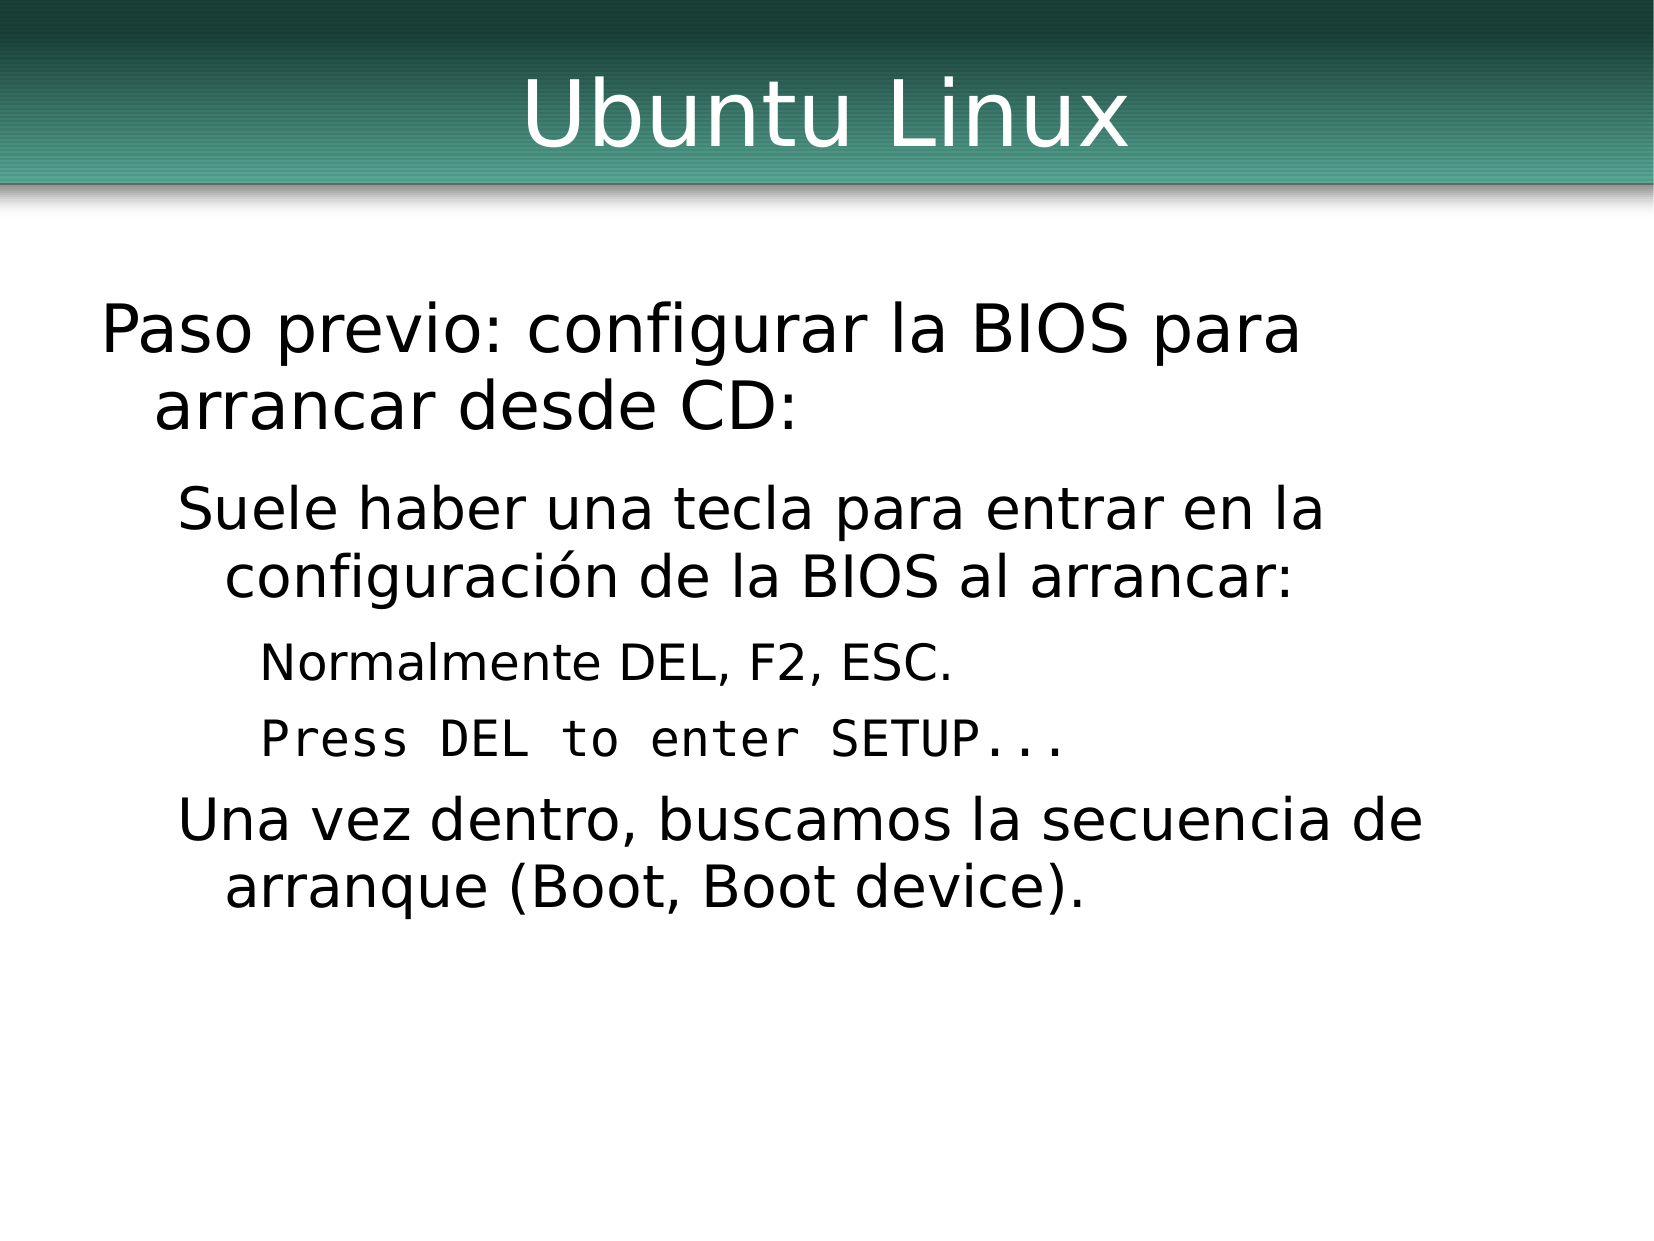

# Ubuntu Linux
Paso previo: configurar la BIOS para arrancar desde CD:
Suele haber una tecla para entrar en la configuración de la BIOS al arrancar:
Normalmente DEL, F2, ESC.
Press DEL to enter SETUP...
Una vez dentro, buscamos la secuencia de arranque (Boot, Boot device).